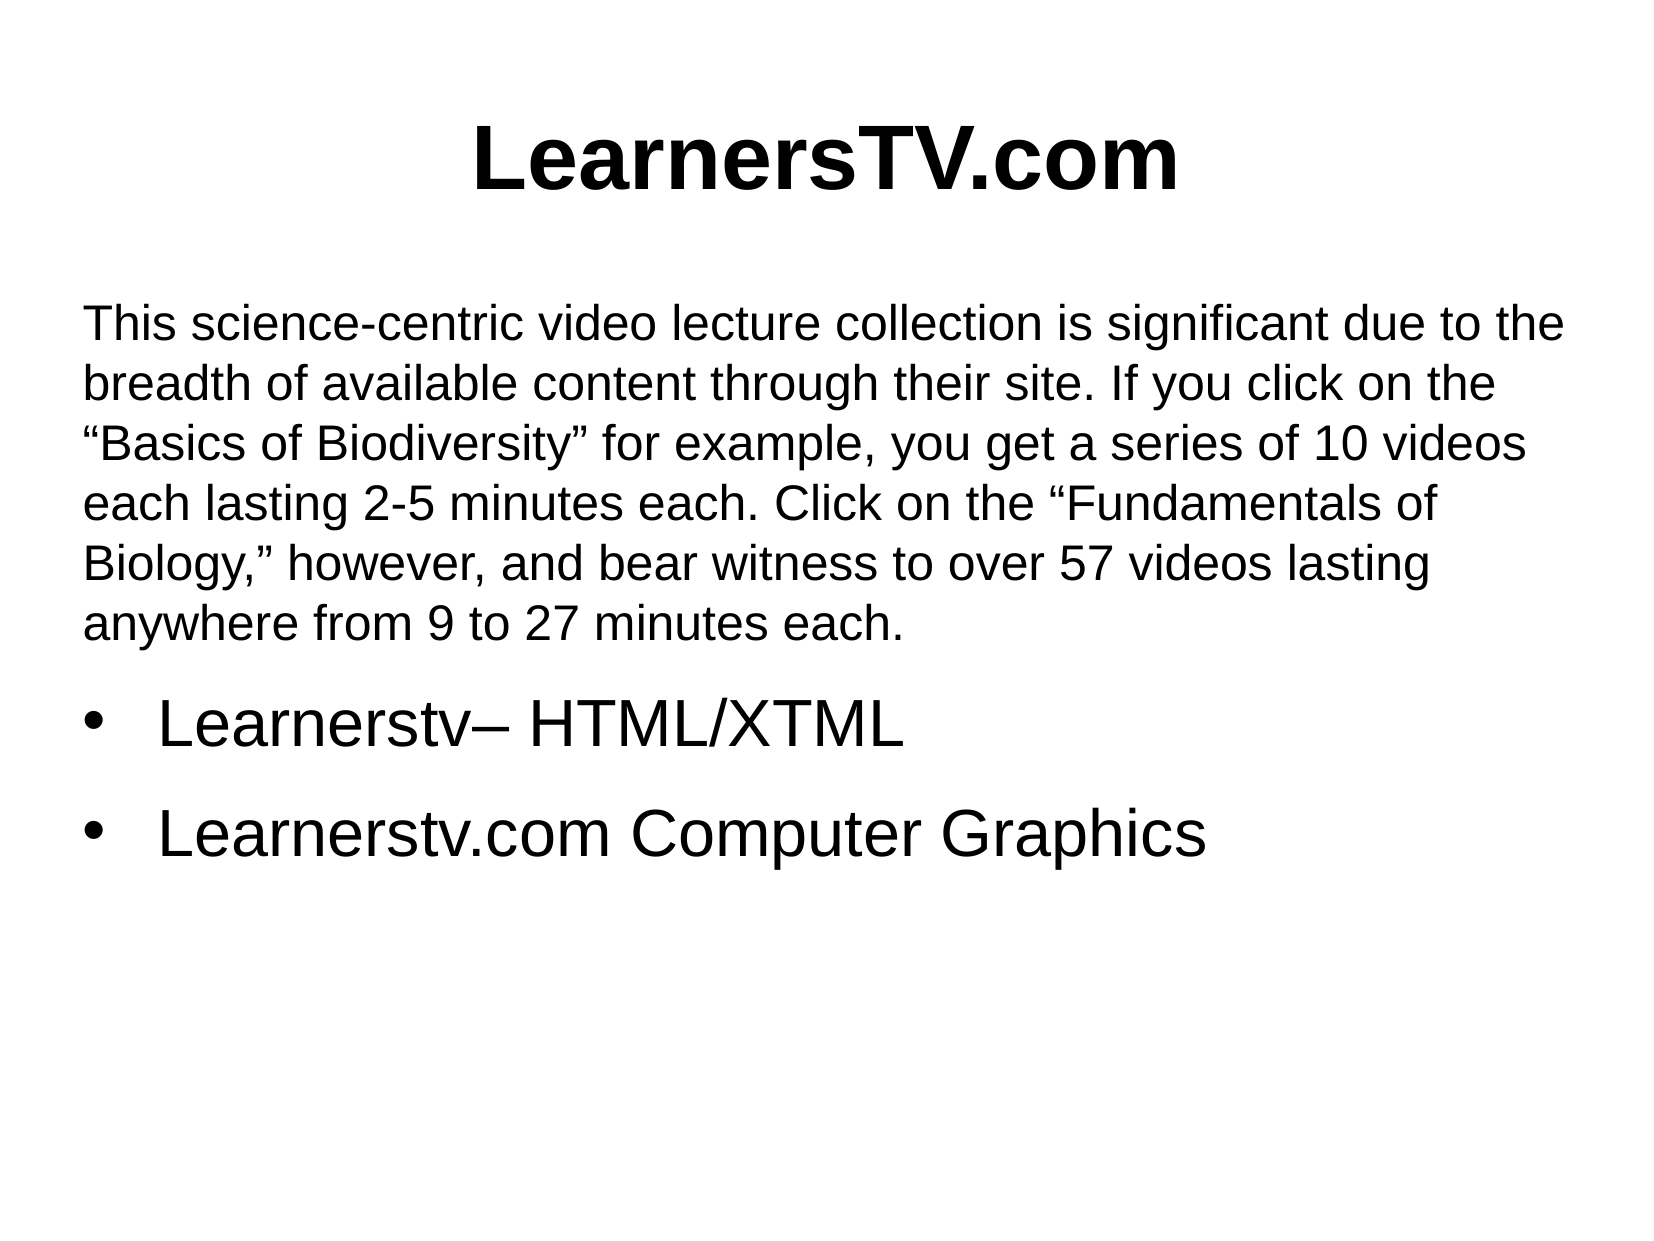

# LearnersTV.com
This science-centric video lecture collection is significant due to the breadth of available content through their site. If you click on the “Basics of Biodiversity” for example, you get a series of 10 videos each lasting 2-5 minutes each. Click on the “Fundamentals of Biology,” however, and bear witness to over 57 videos lasting anywhere from 9 to 27 minutes each.
Learnerstv– HTML/XTML
Learnerstv.com Computer Graphics